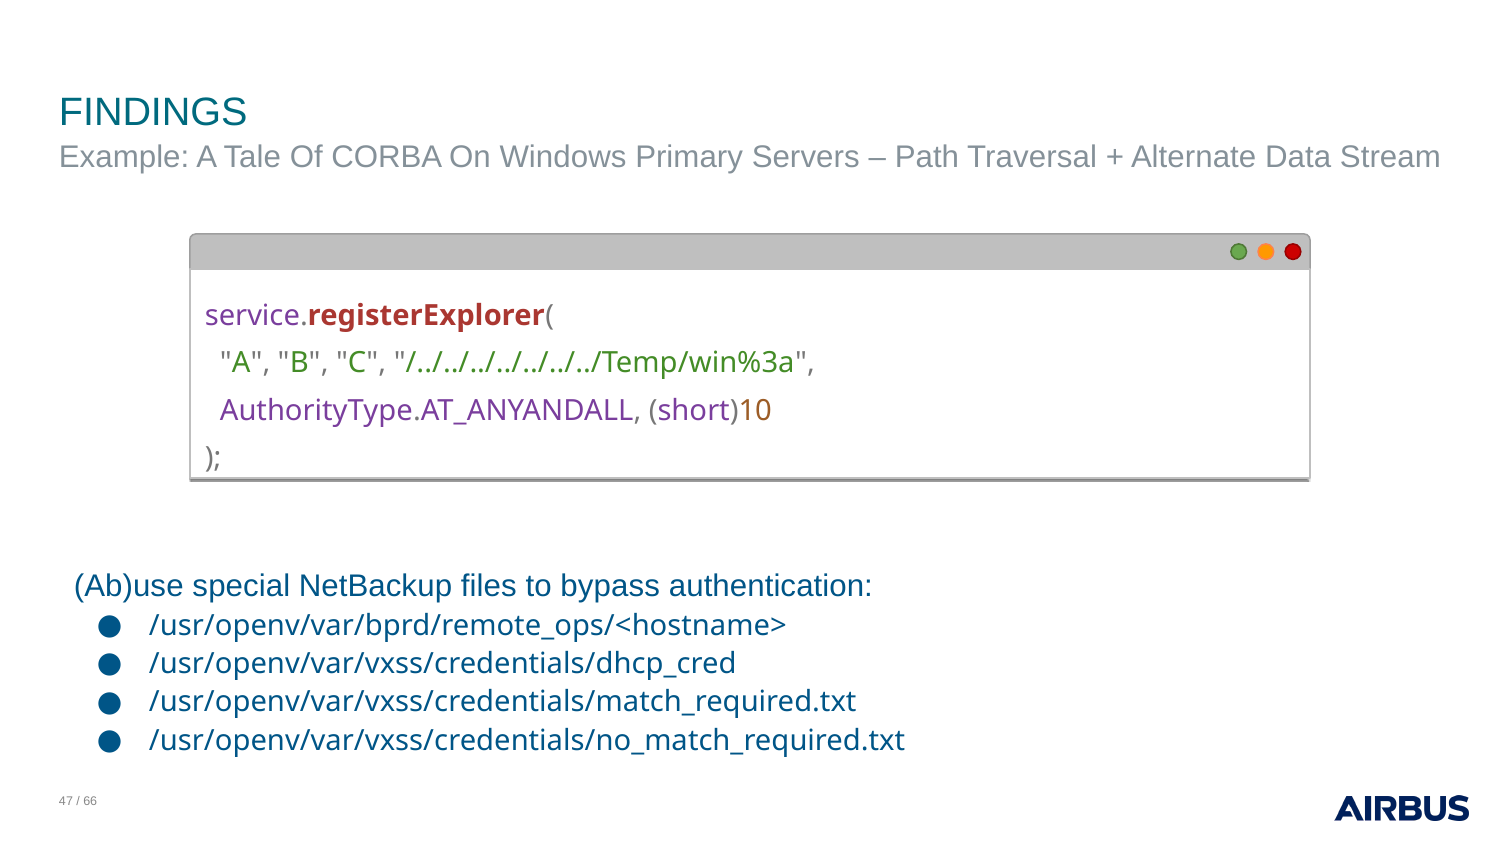

# FINDINGS Example: A Tale Of CORBA On Windows Primary Servers – Path Traversal + Alternate Data Stream
service.registerExplorer(
 "A", "B", "C", "/../../../../../../../Temp/win%3a",
 AuthorityType.AT_ANYANDALL, (short)10
);
(Ab)use special NetBackup files to bypass authentication:
/usr/openv/var/bprd/remote_ops/<hostname>
/usr/openv/var/vxss/credentials/dhcp_cred
/usr/openv/var/vxss/credentials/match_required.txt
/usr/openv/var/vxss/credentials/no_match_required.txt